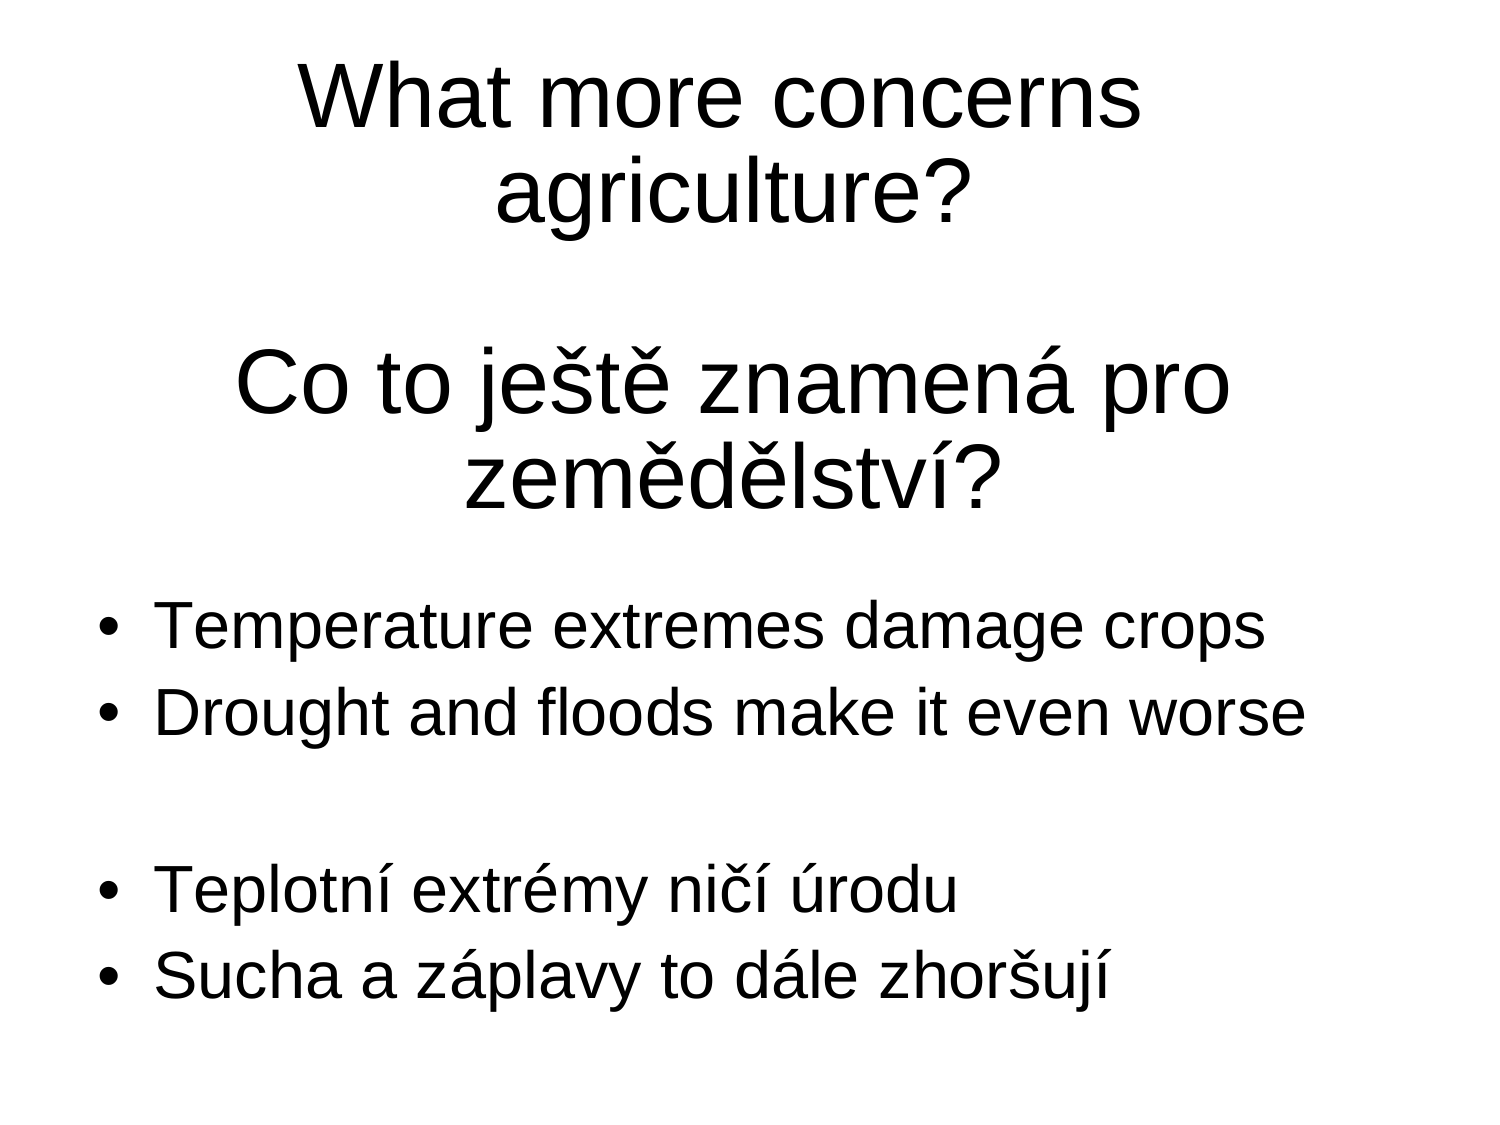

# What more concerns agriculture? Co to ještě znamená pro zemědělství?
Temperature extremes damage crops
Drought and floods make it even worse
Teplotní extrémy ničí úrodu
Sucha a záplavy to dále zhoršují